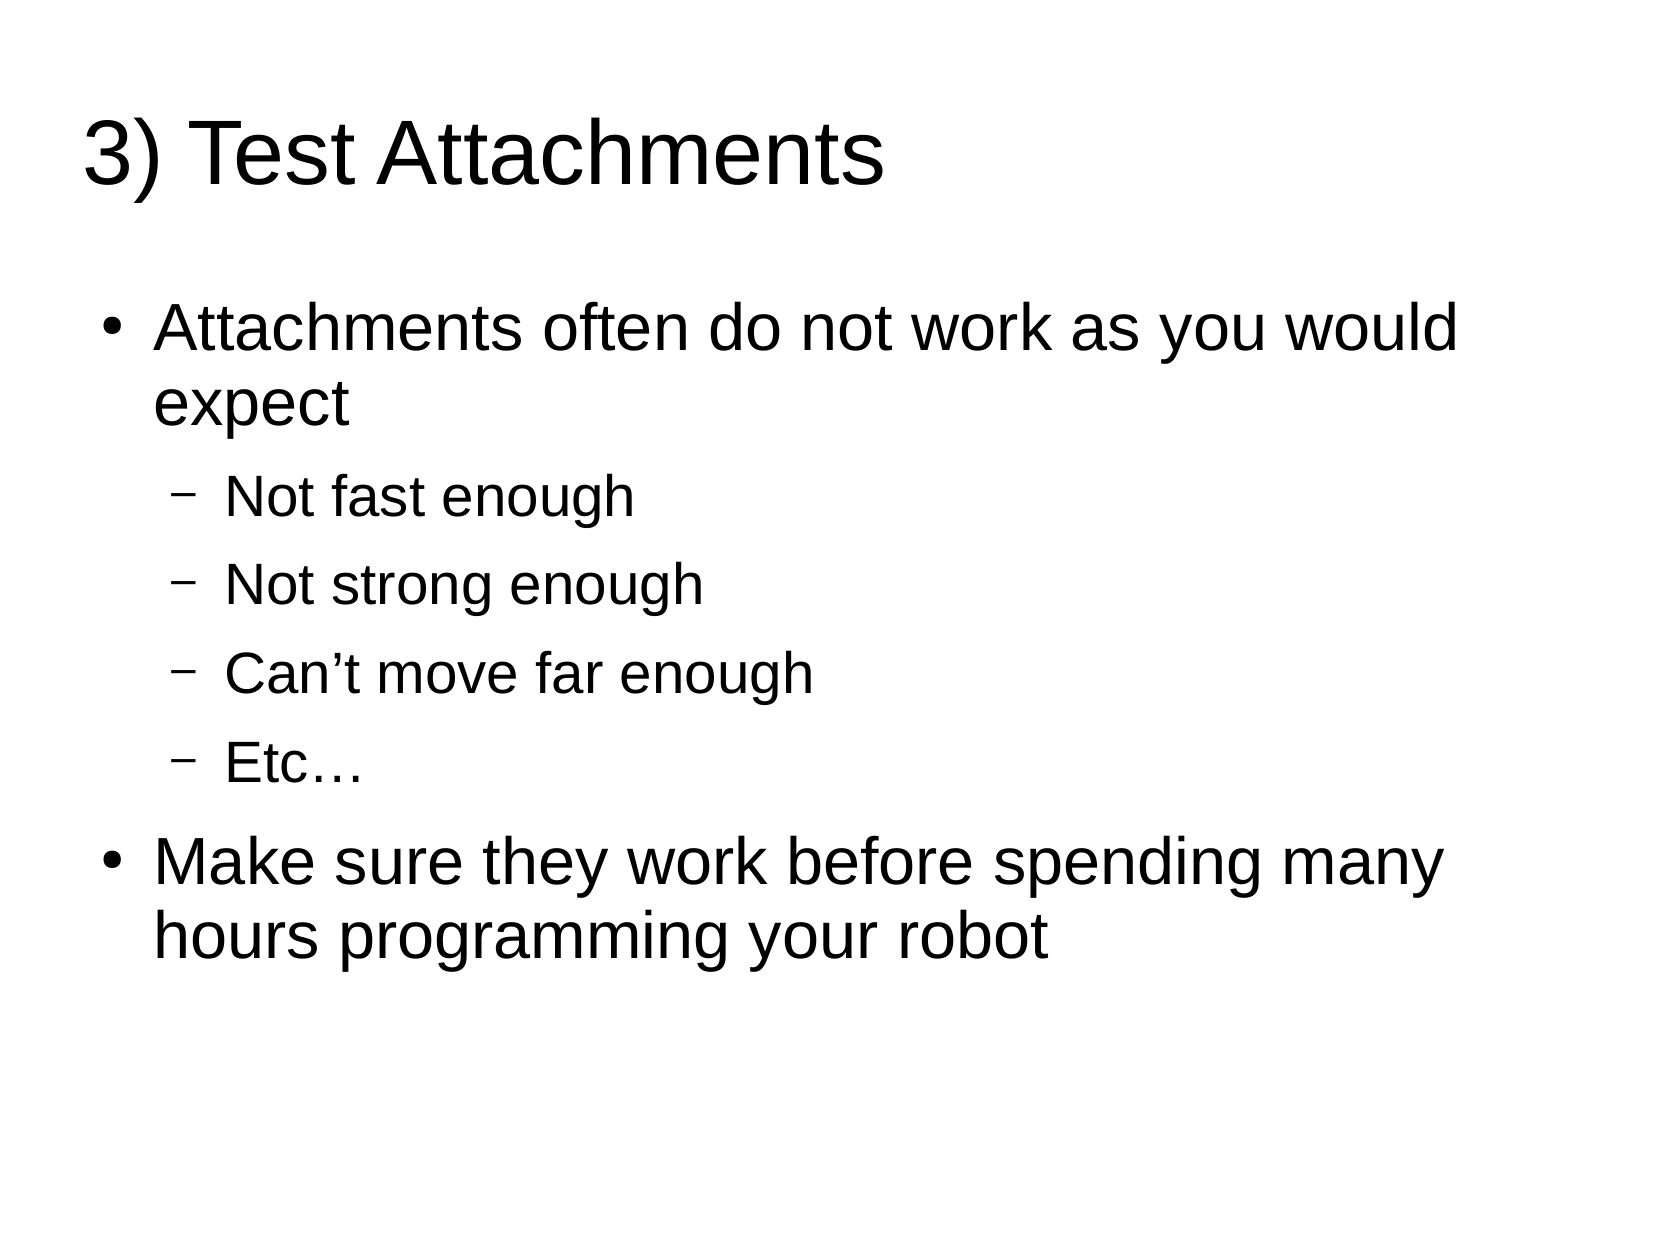

# 3) Test Attachments
Attachments often do not work as you would expect
Not fast enough
Not strong enough
Can’t move far enough
Etc…
Make sure they work before spending many hours programming your robot